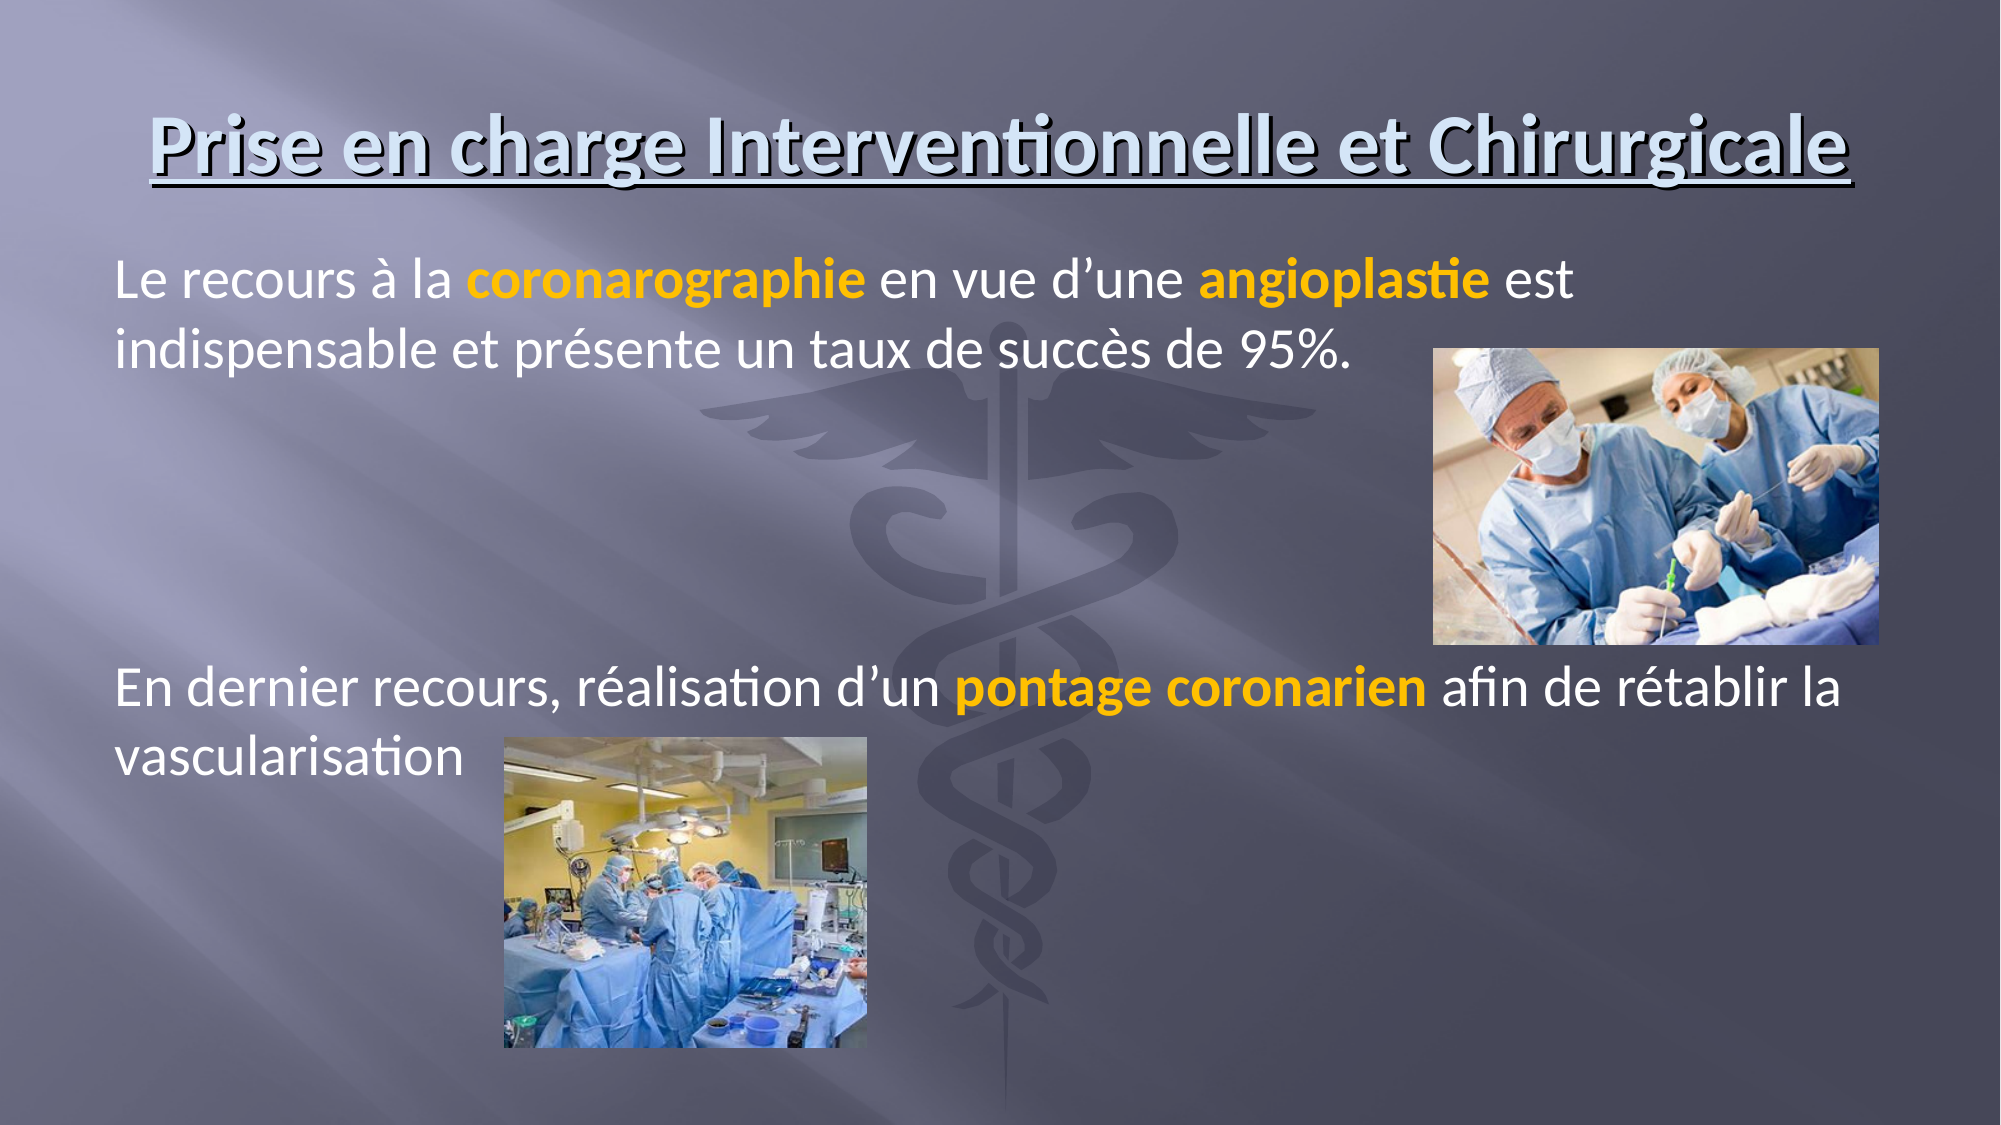

Prise en charge Interventionnelle et Chirurgicale
# Le recours à la coronarographie en vue d’une angioplastie est indispensable et présente un taux de succès de 95%.
En dernier recours, réalisation d’un pontage coronarien afin de rétablir la vascularisation